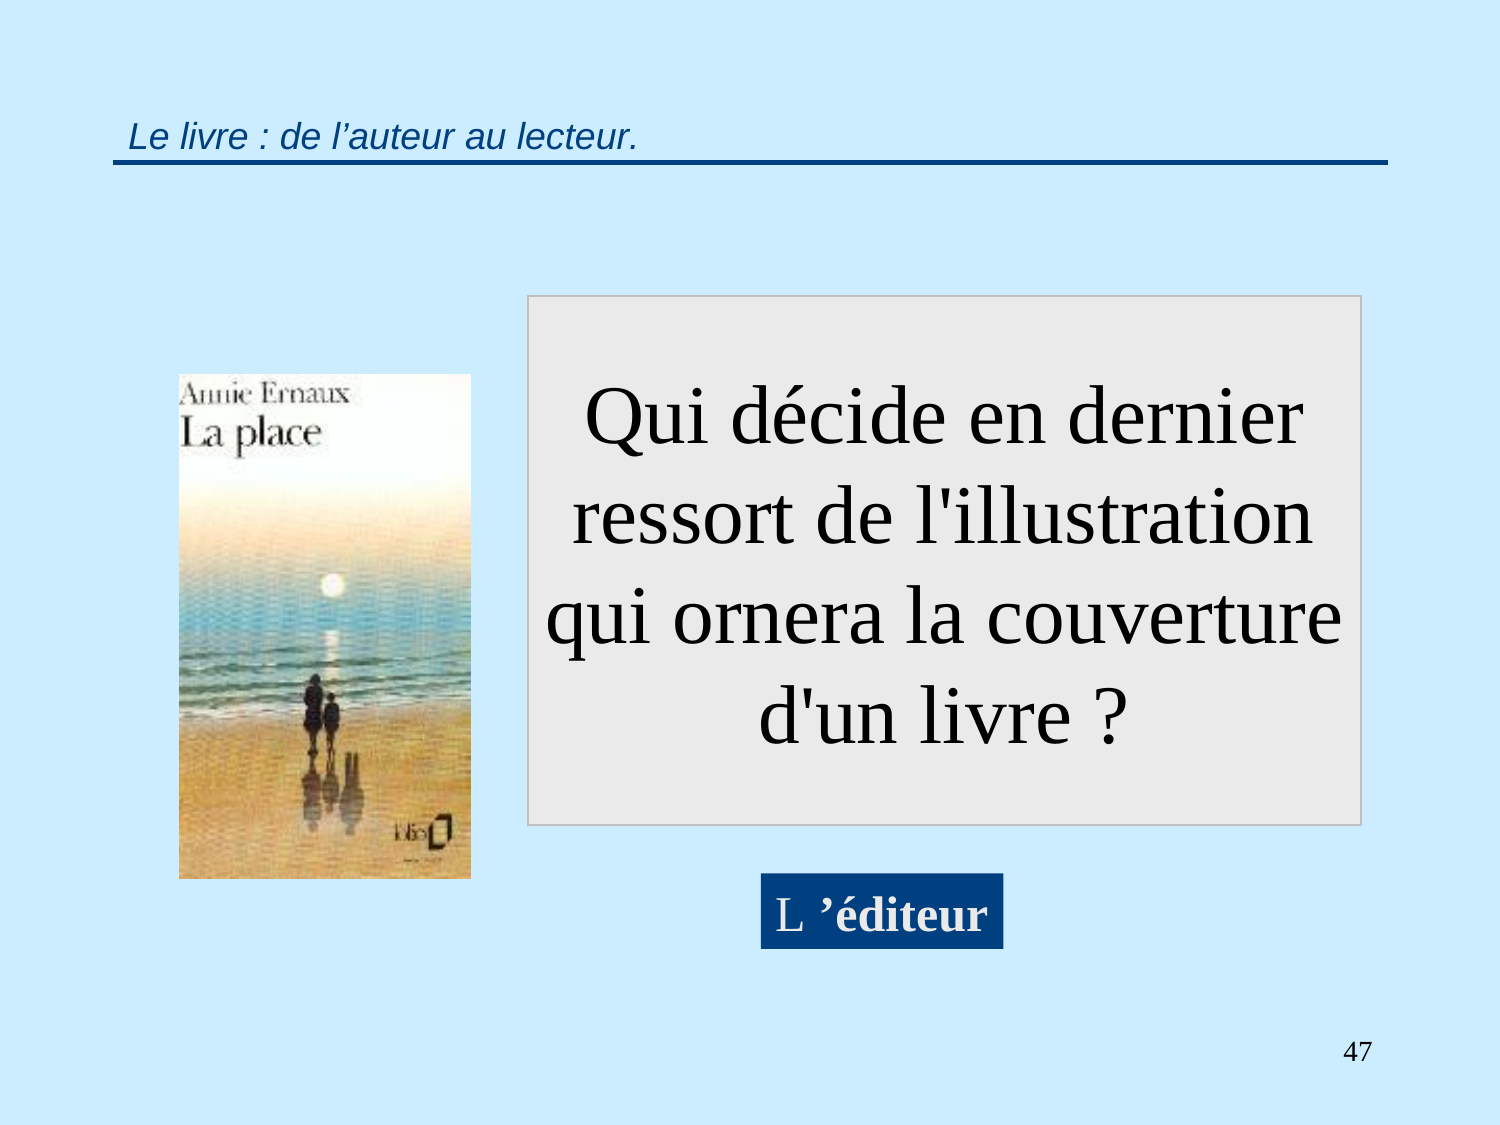

Le livre : de l’auteur au lecteur.
# Qui décide en dernier ressort de l'illustration qui ornera la couverture d'un livre ?
L ’éditeur
47